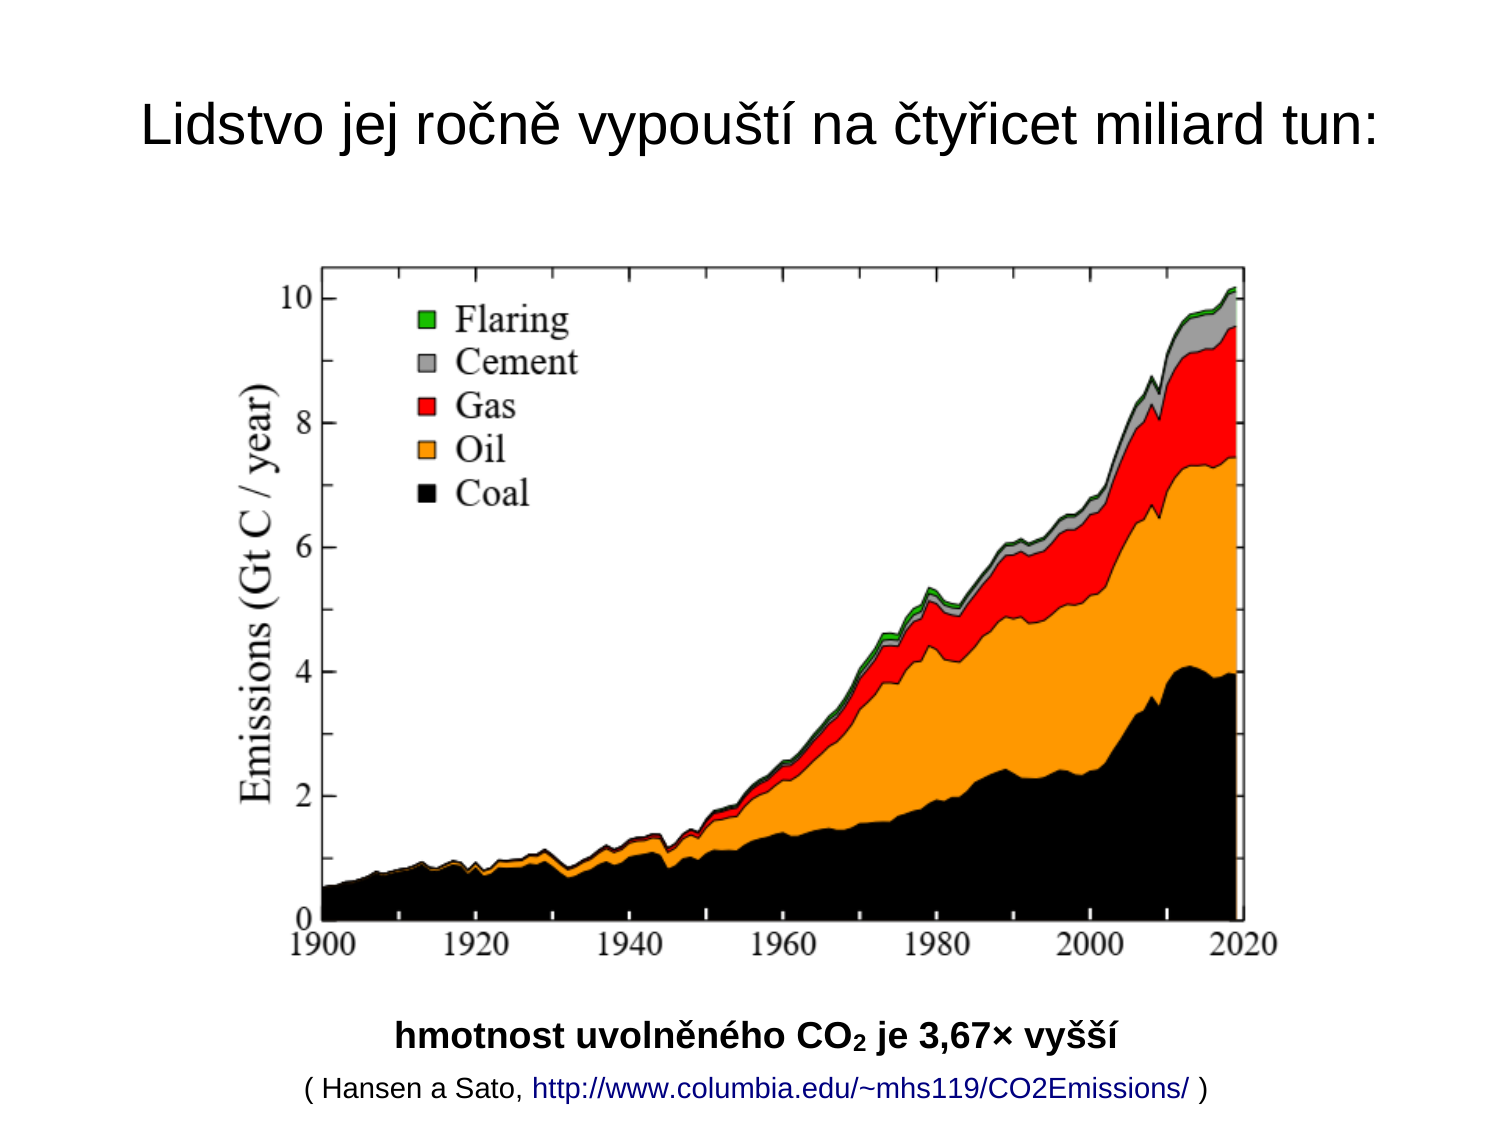

# Lidstvo jej ročně vypouští na čtyřicet miliard tun:
hmotnost uvolněného CO2 je 3,67× vyšší
( Hansen a Sato, http://www.columbia.edu/~mhs119/CO2Emissions/ )